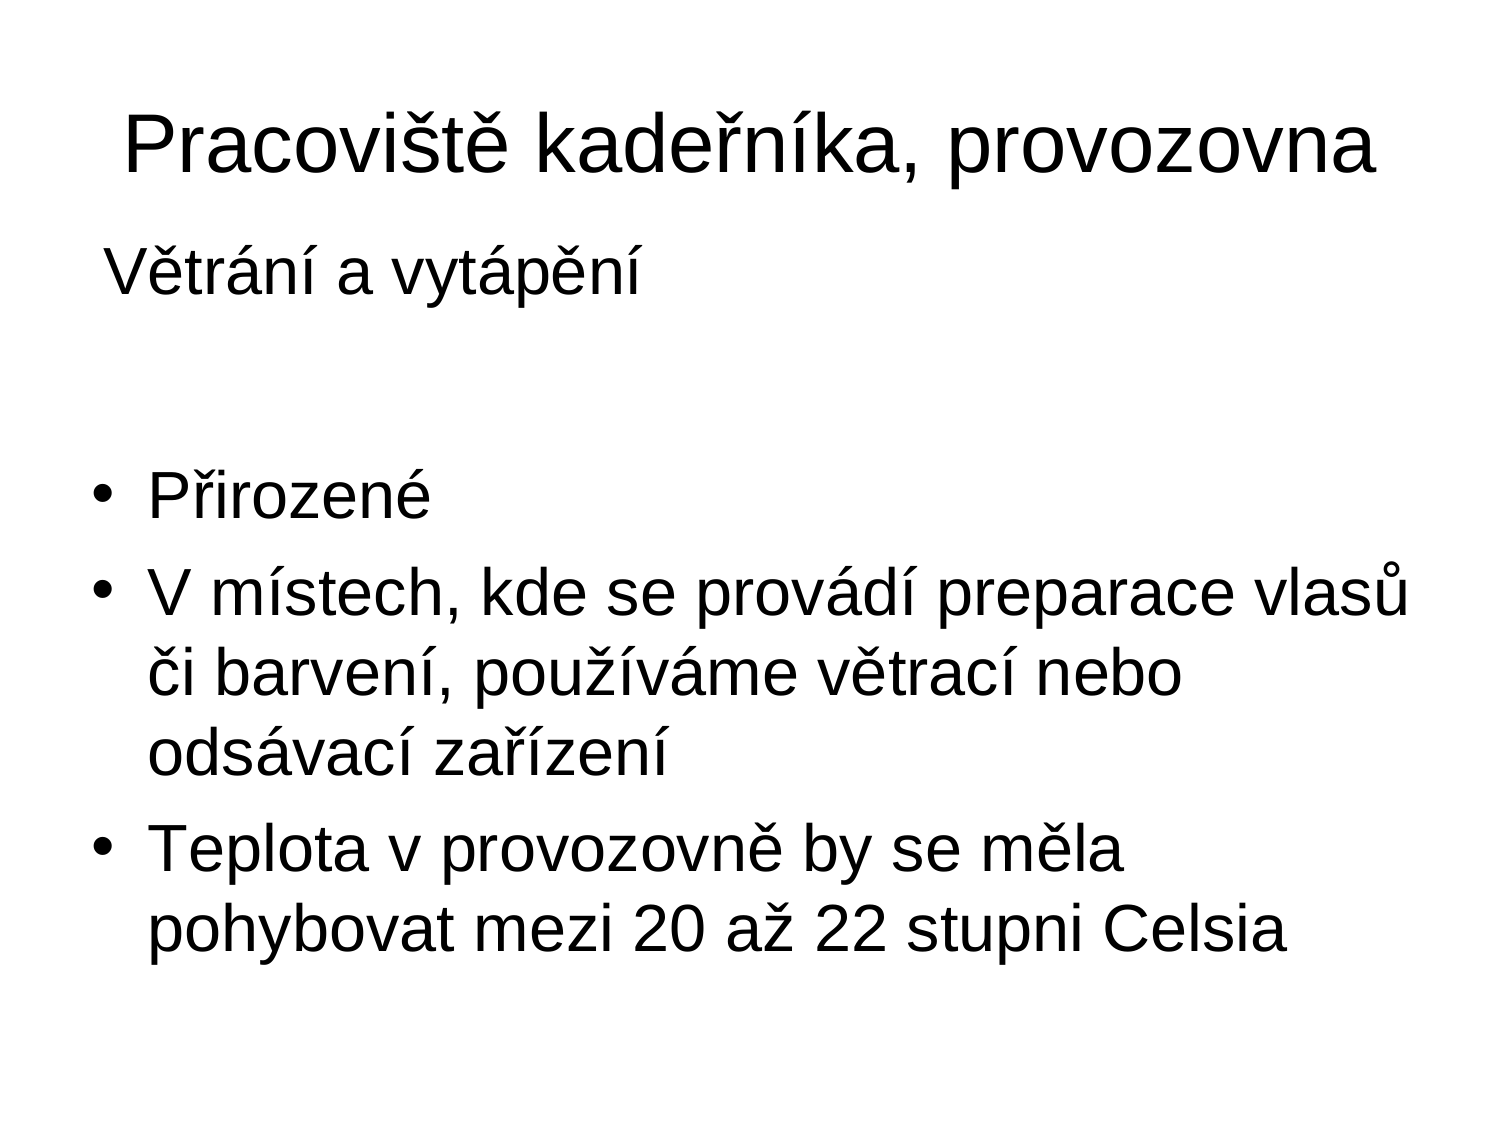

# Pracoviště kadeřníka, provozovna
Větrání a vytápění
Přirozené
V místech, kde se provádí preparace vlasů či barvení, používáme větrací nebo odsávací zařízení
Teplota v provozovně by se měla pohybovat mezi 20 až 22 stupni Celsia